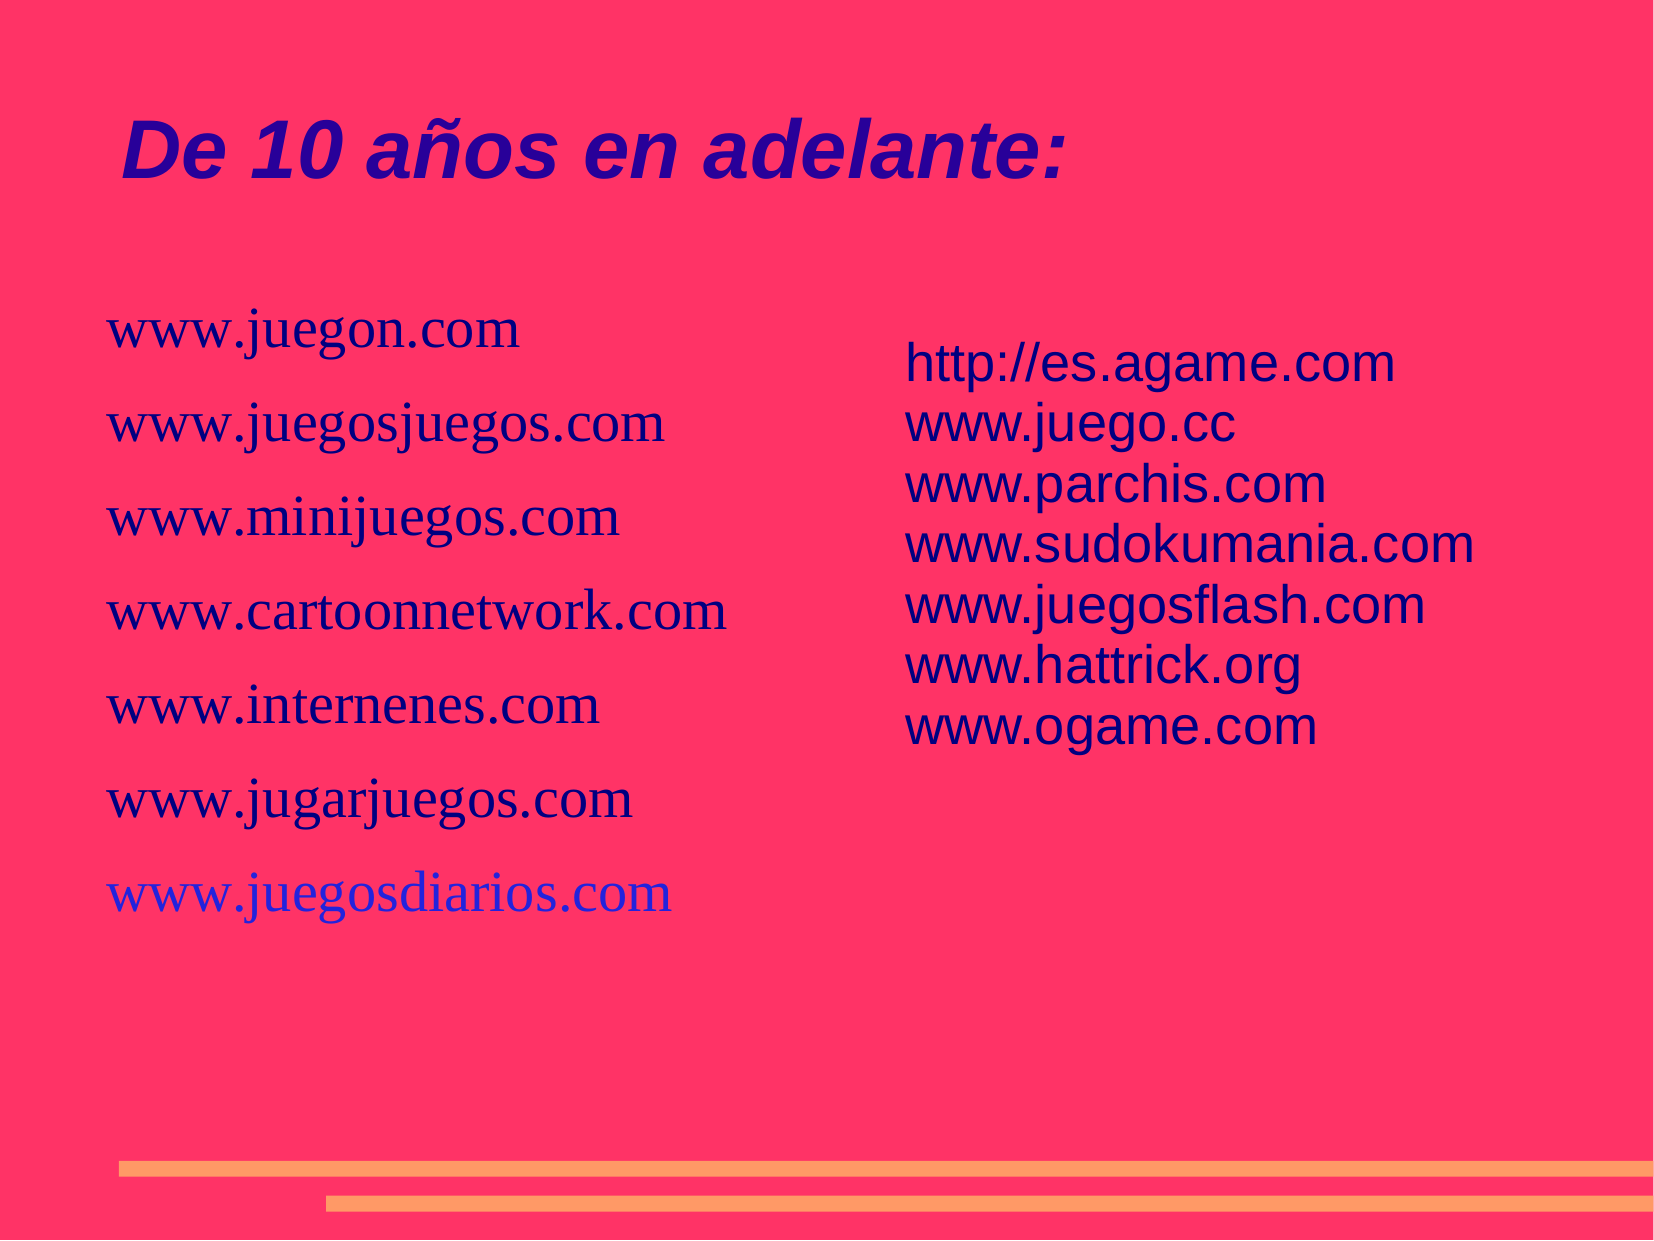

# De 10 años en adelante:
www.juegon.com
www.juegosjuegos.com
www.minijuegos.com
www.cartoonnetwork.com
www.internenes.com
www.jugarjuegos.com
www.juegosdiarios.com
http://es.agame.com
www.juego.cc
www.parchis.com
www.sudokumania.com
www.juegosflash.com
www.hattrick.org
www.ogame.com